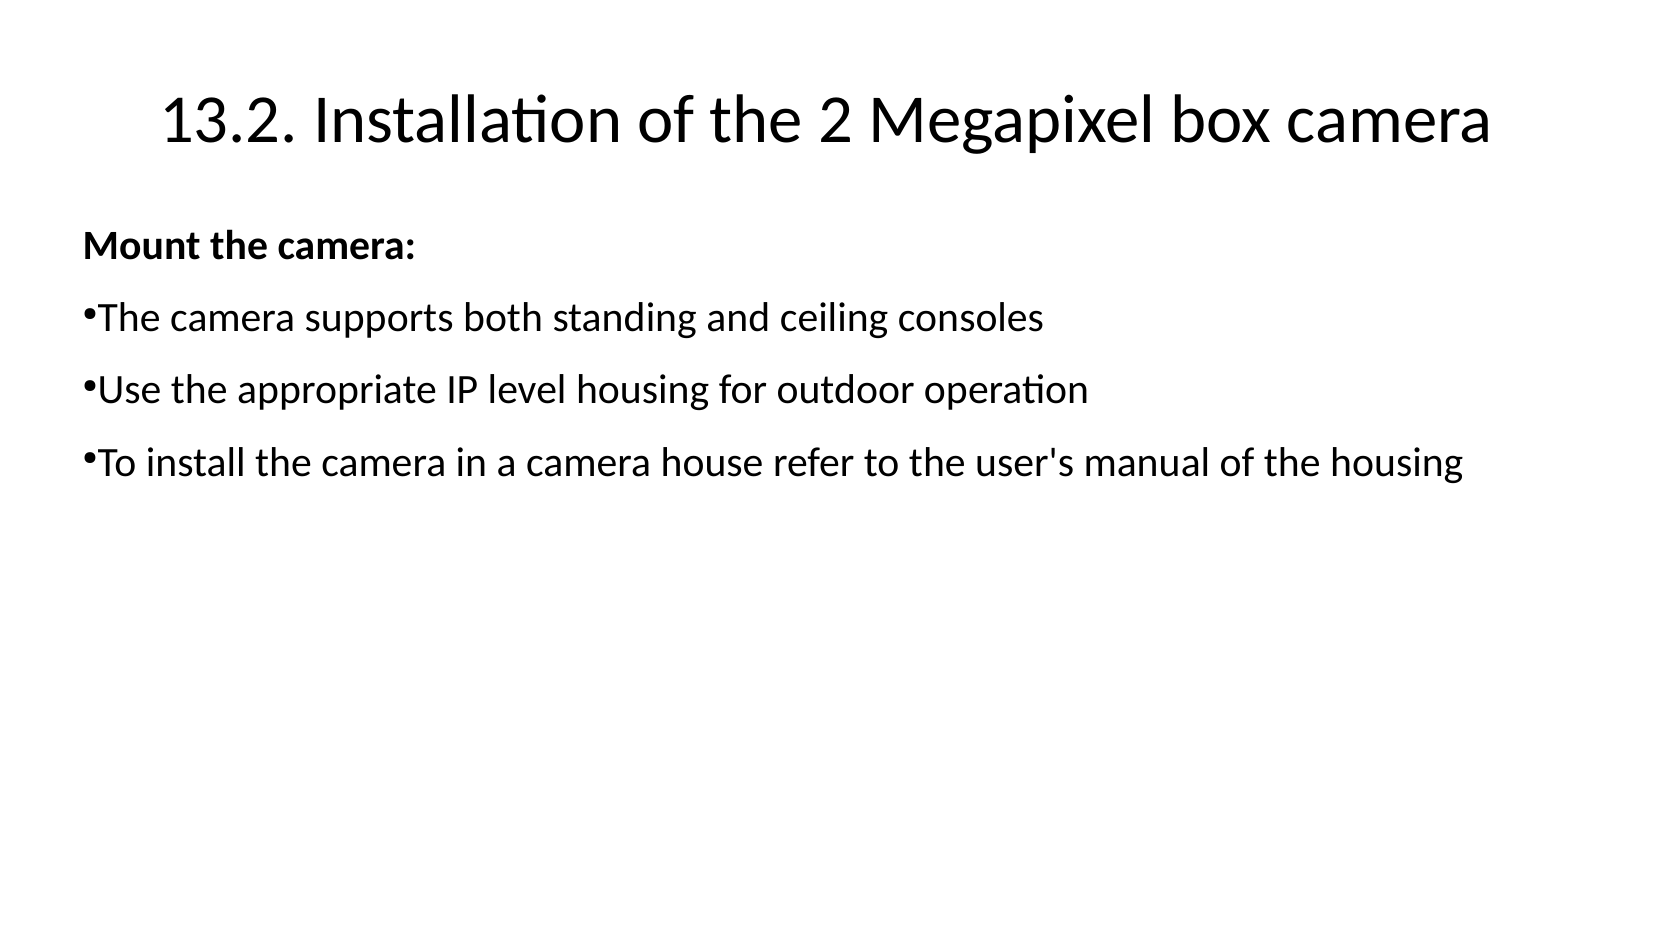

# 13.2. Installation of the 2 Megapixel box camera
Mount the camera:
The camera supports both standing and ceiling consoles
Use the appropriate IP level housing for outdoor operation
To install the camera in a camera house refer to the user's manual of the housing